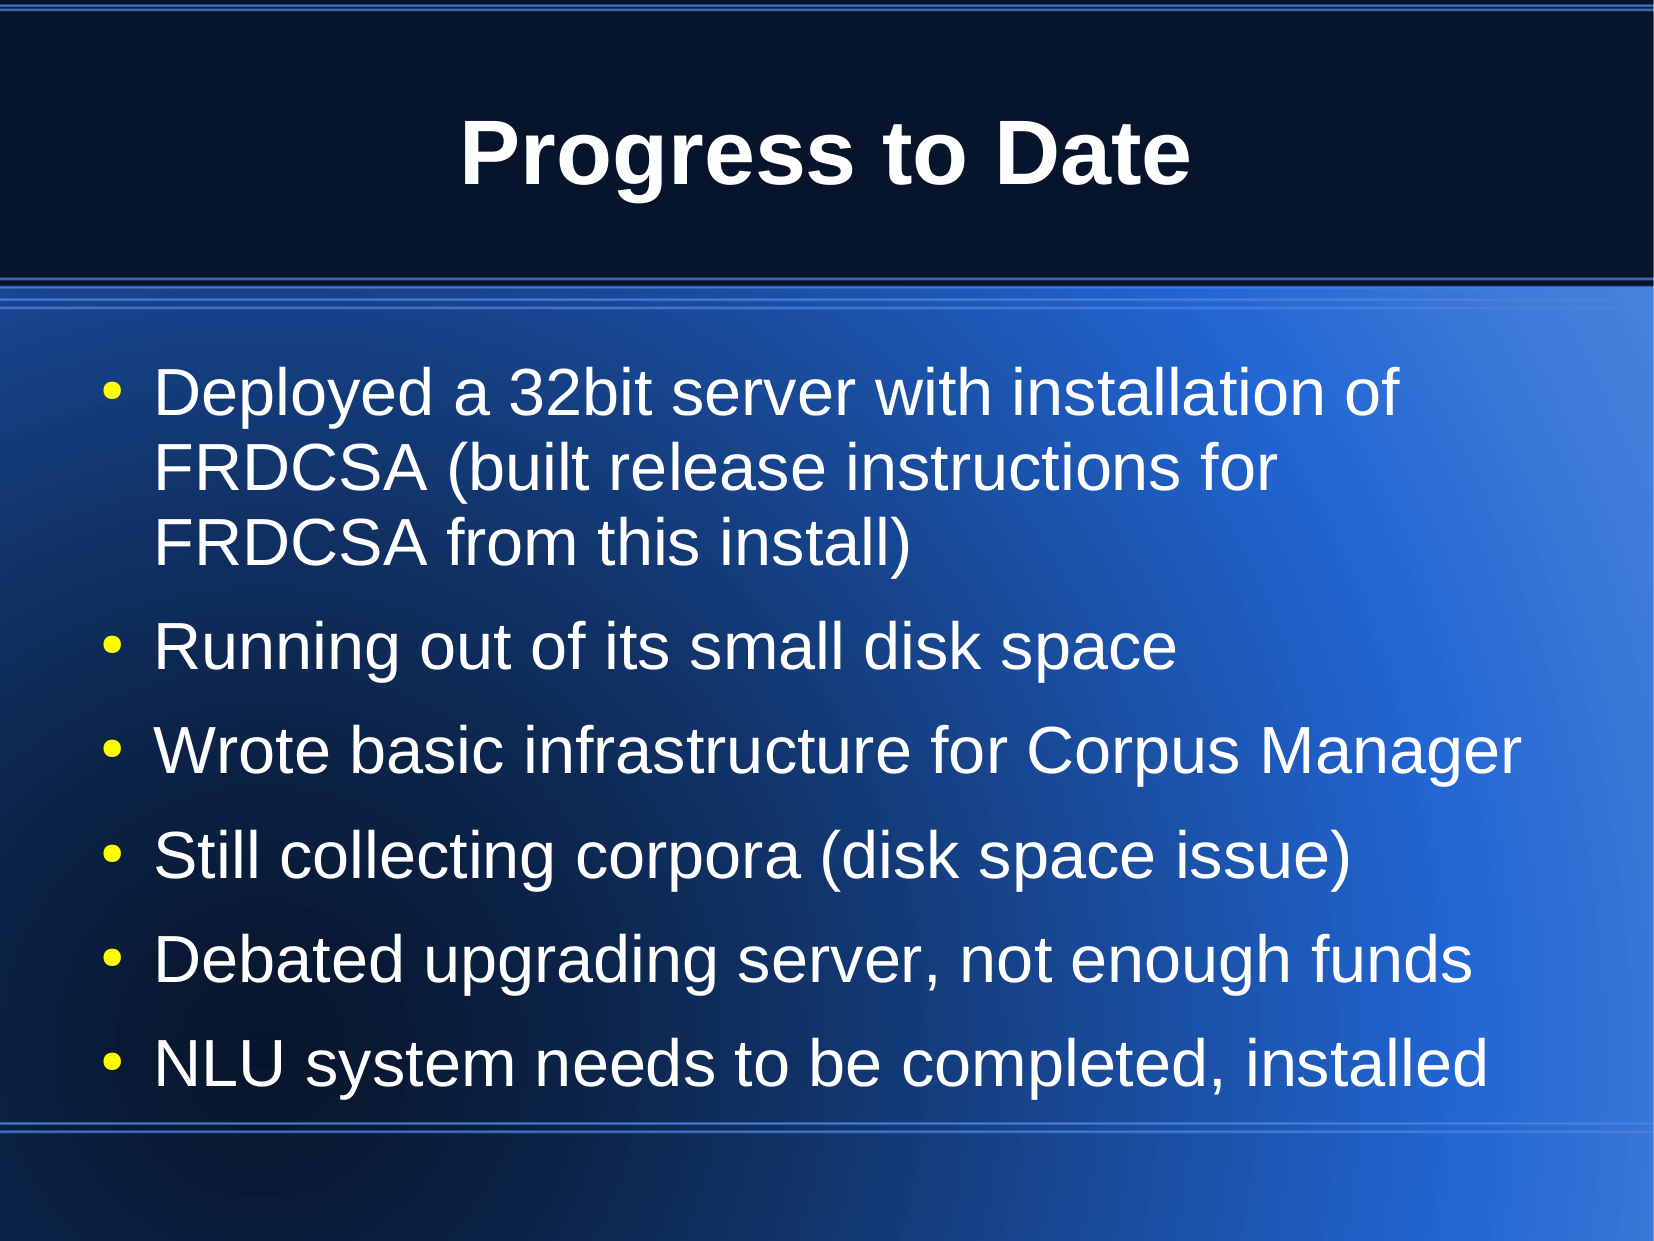

# Progress to Date
Deployed a 32bit server with installation of FRDCSA (built release instructions for FRDCSA from this install)
Running out of its small disk space
Wrote basic infrastructure for Corpus Manager
Still collecting corpora (disk space issue)
Debated upgrading server, not enough funds
NLU system needs to be completed, installed